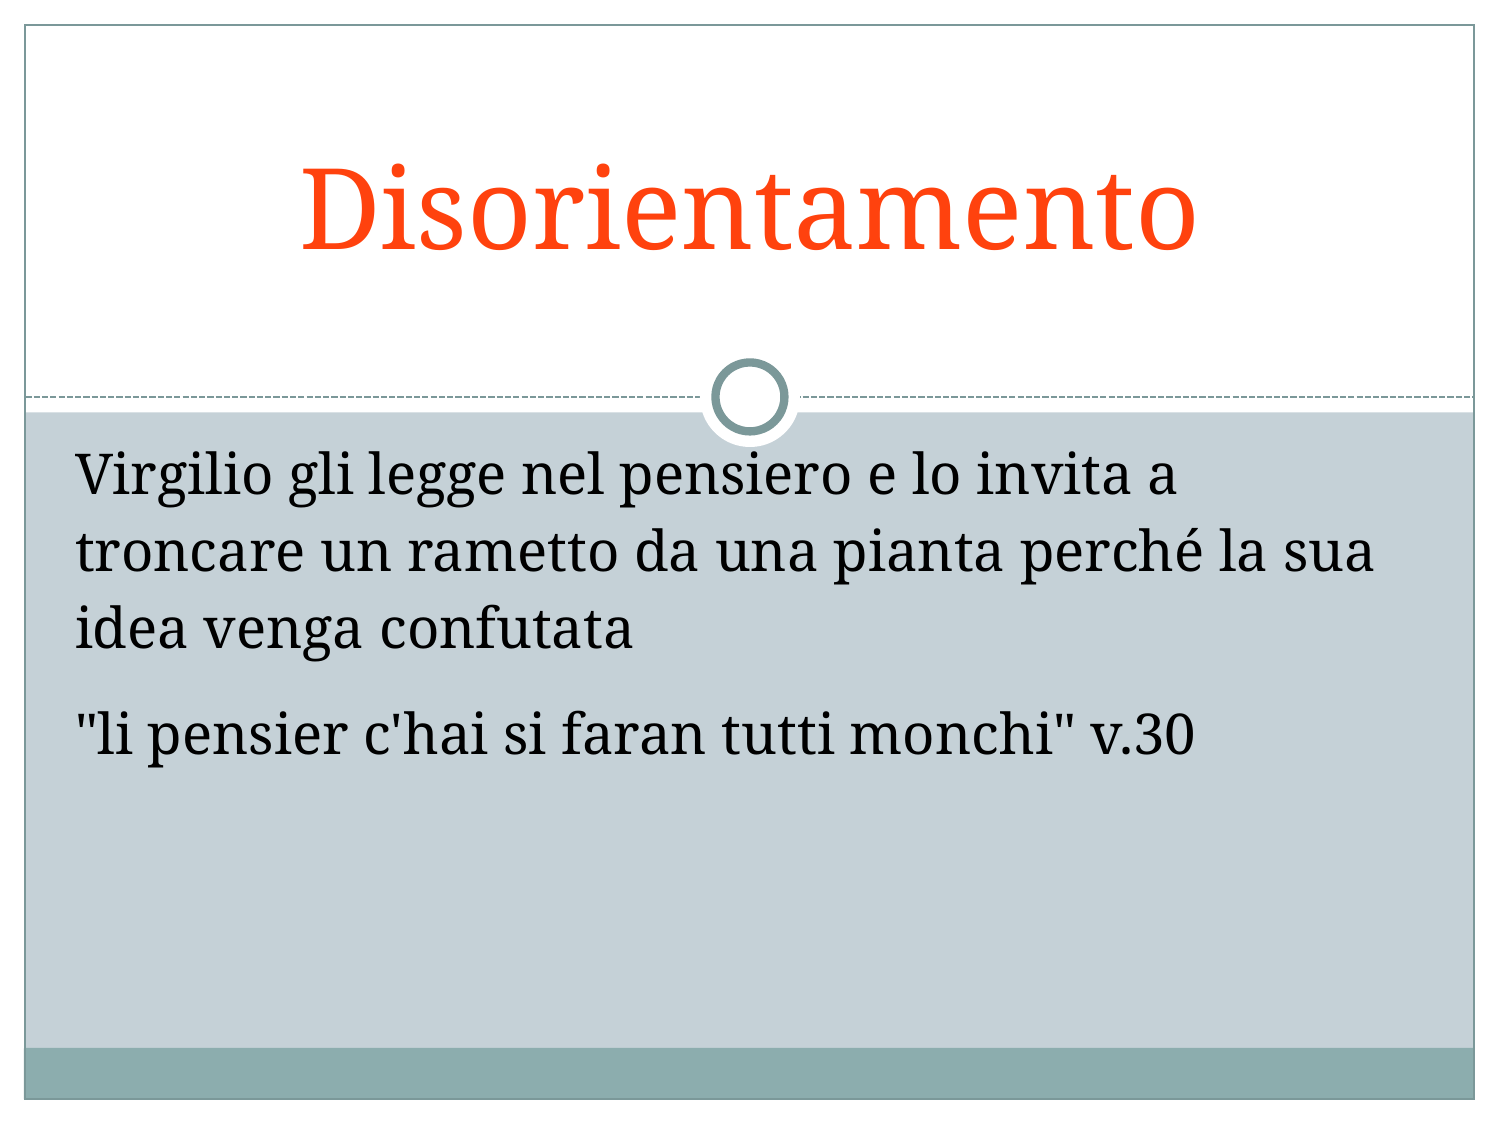

# Disorientamento
Virgilio gli legge nel pensiero e lo invita a troncare un rametto da una pianta perché la sua idea venga confutata
"li pensier c'hai si faran tutti monchi" v.30